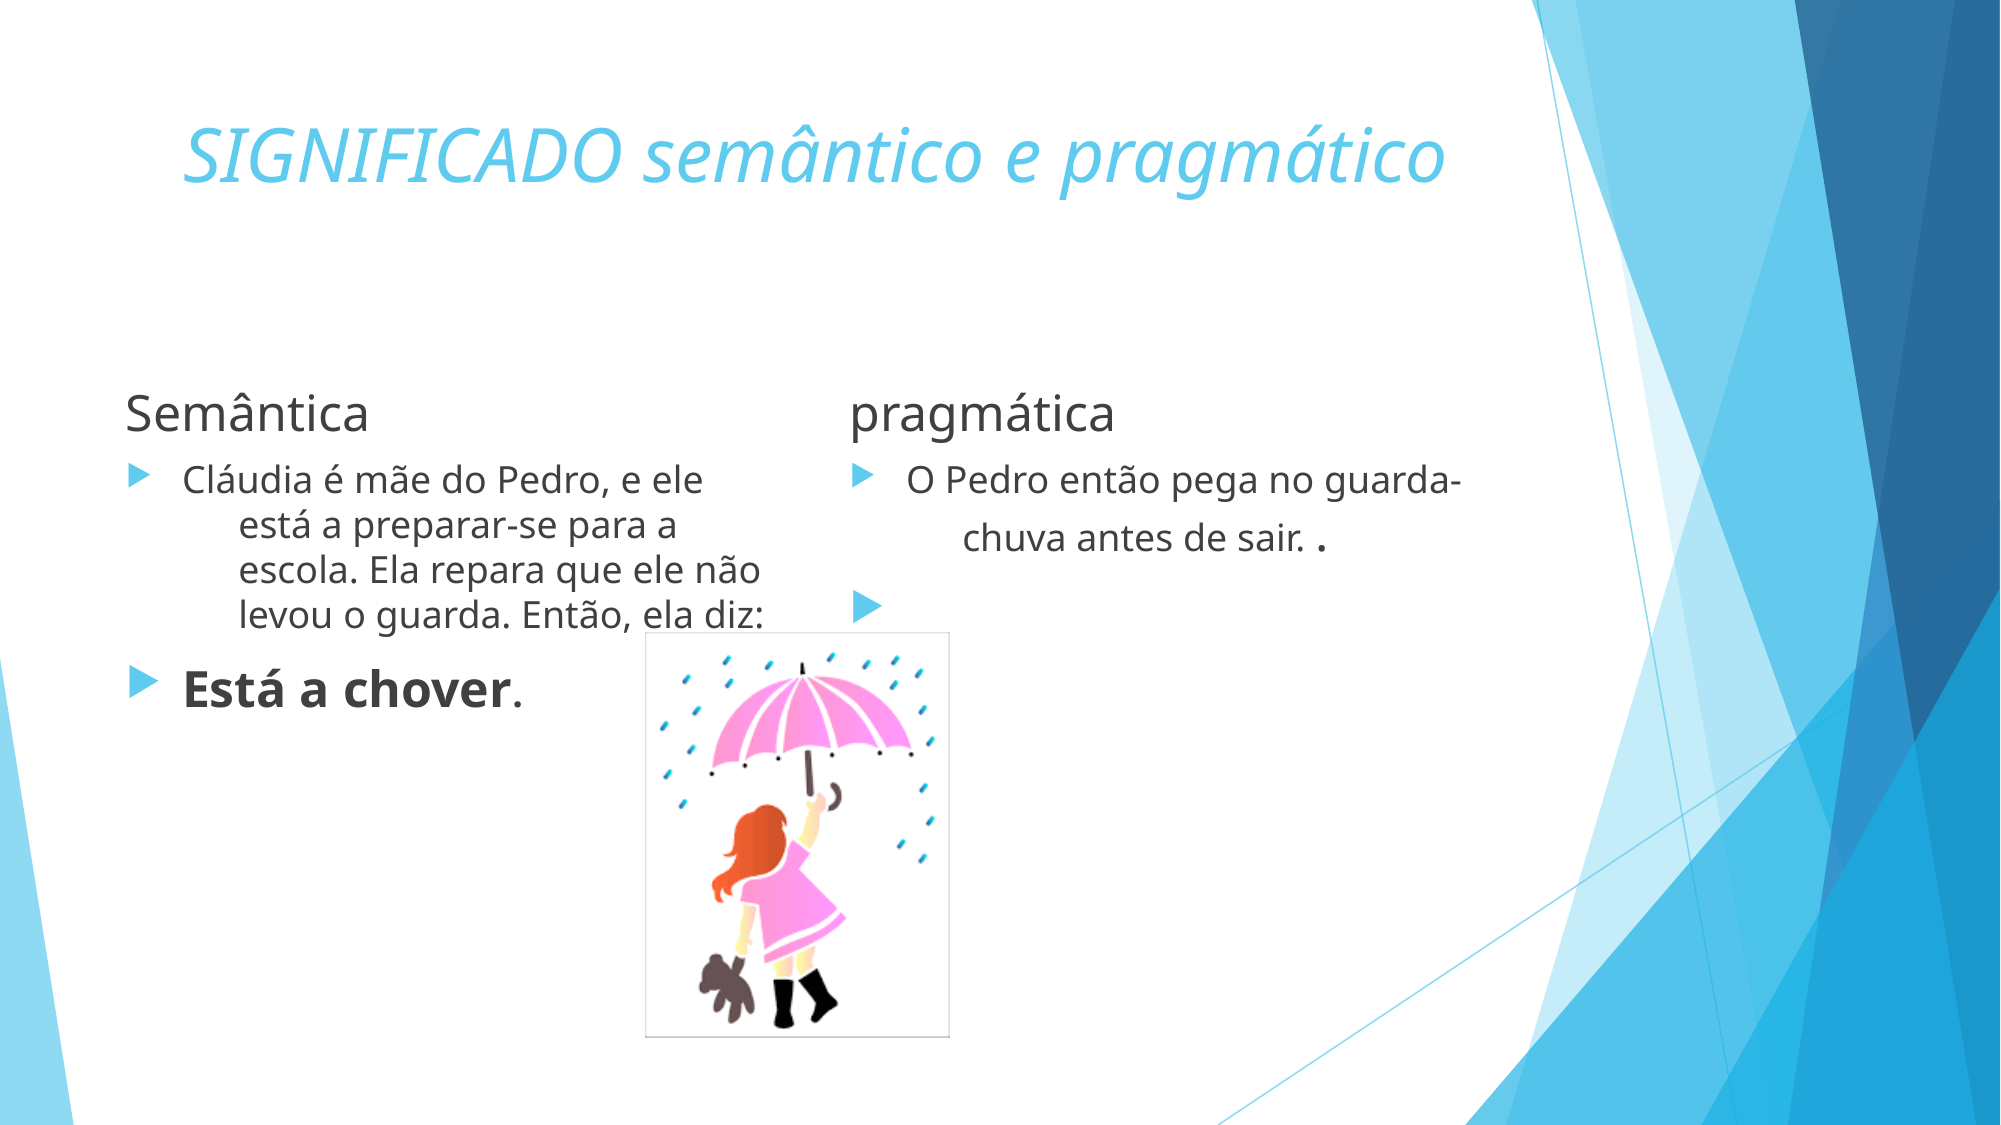

# SIGNIFICADO semântico e pragmático
Semântica
pragmática
Cláudia é mãe do Pedro, e ele está a preparar-se para a escola. Ela repara que ele não levou o guarda. Então, ela diz:
Está a chover.
O Pedro então pega no guarda-chuva antes de sair. .